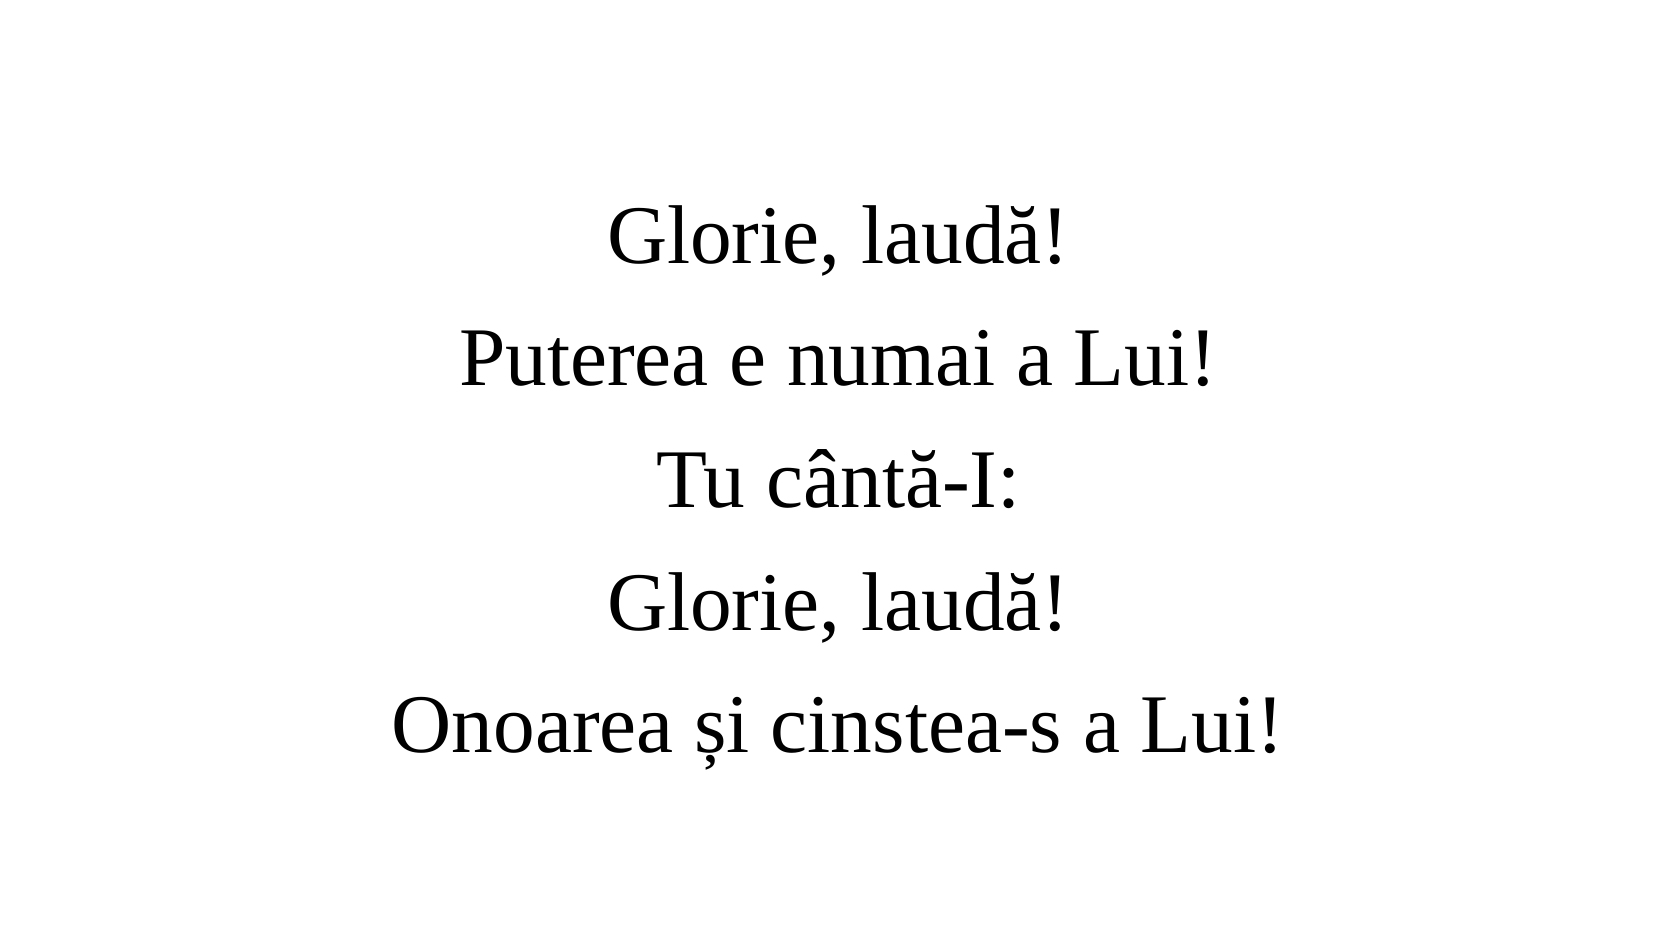

# Glorie, laudă!
Puterea e numai a Lui!
Tu cântă-I:
Glorie, laudă!
Onoarea și cinstea-s a Lui!